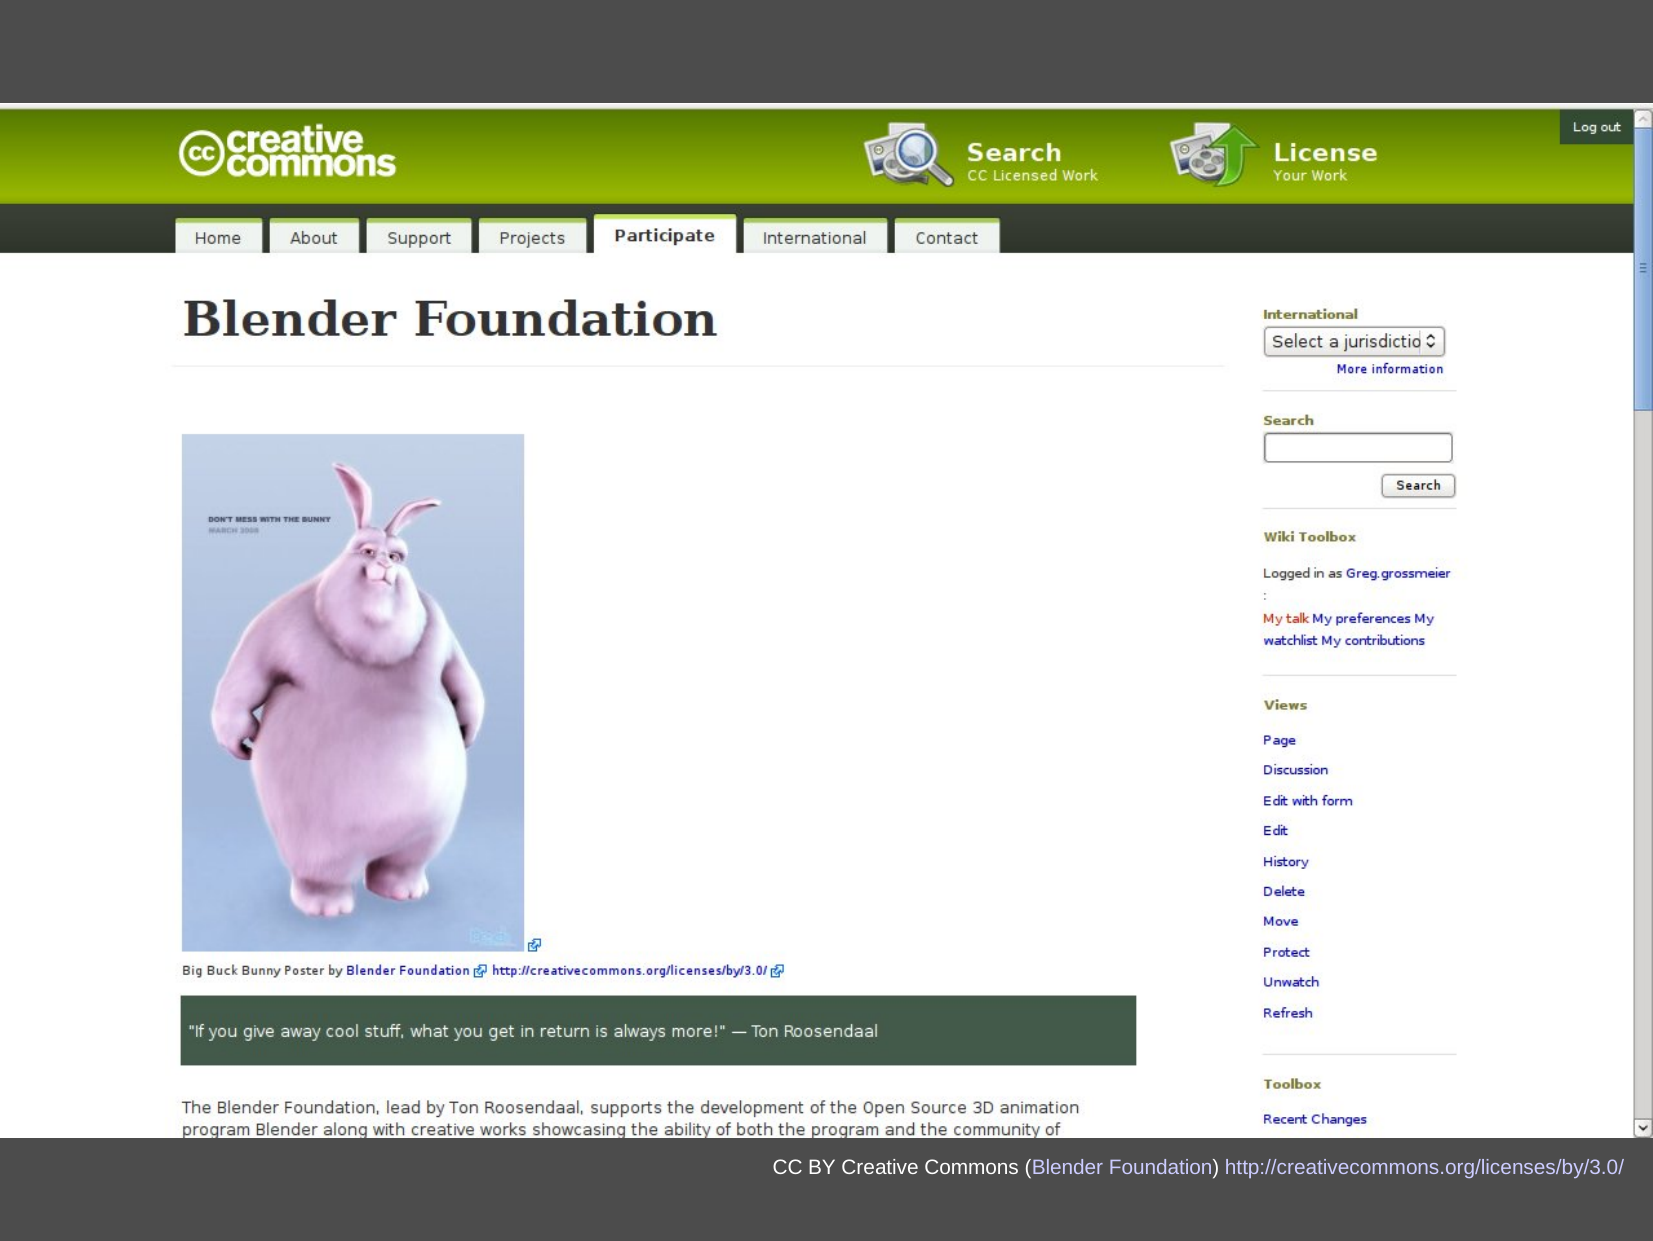

CC BY Creative Commons (Blender Foundation) http://creativecommons.org/licenses/by/3.0/